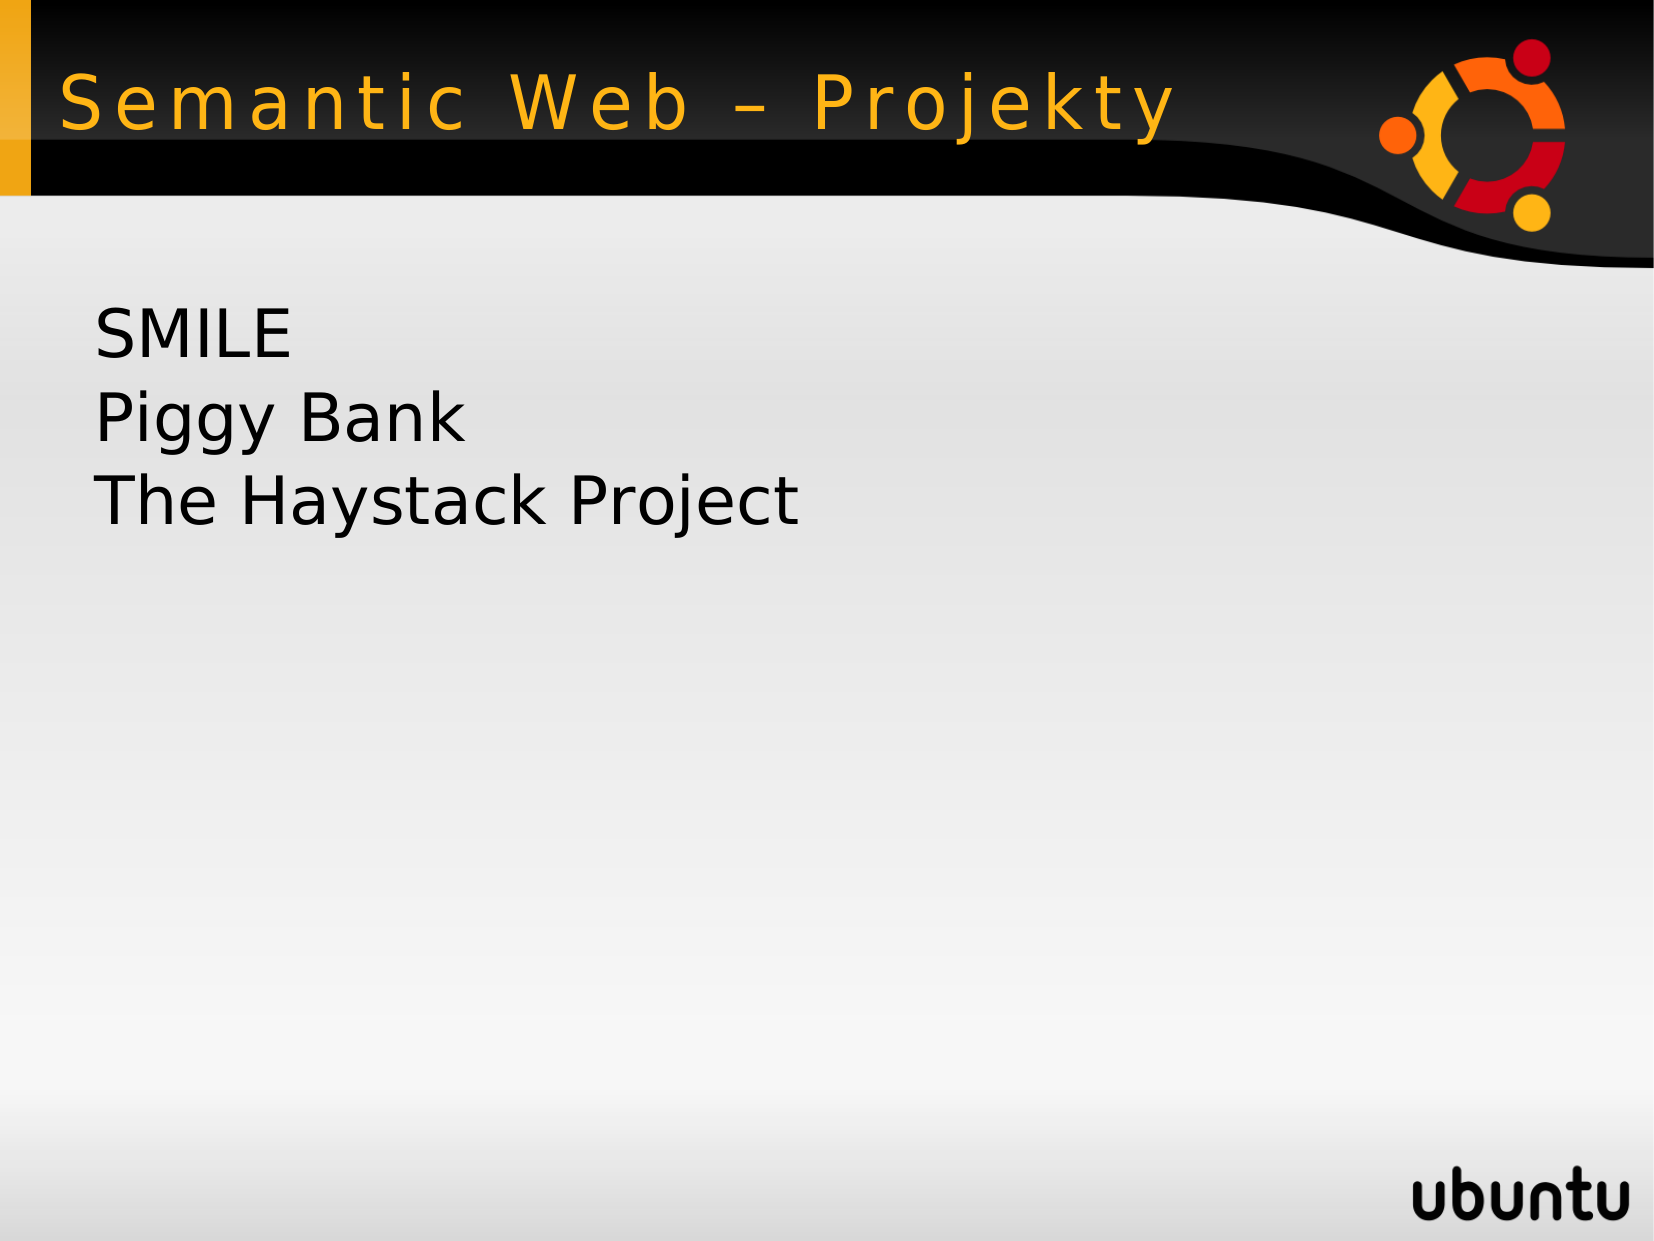

# Semantic Web – Projekty
SMILE
Piggy Bank
The Haystack Project